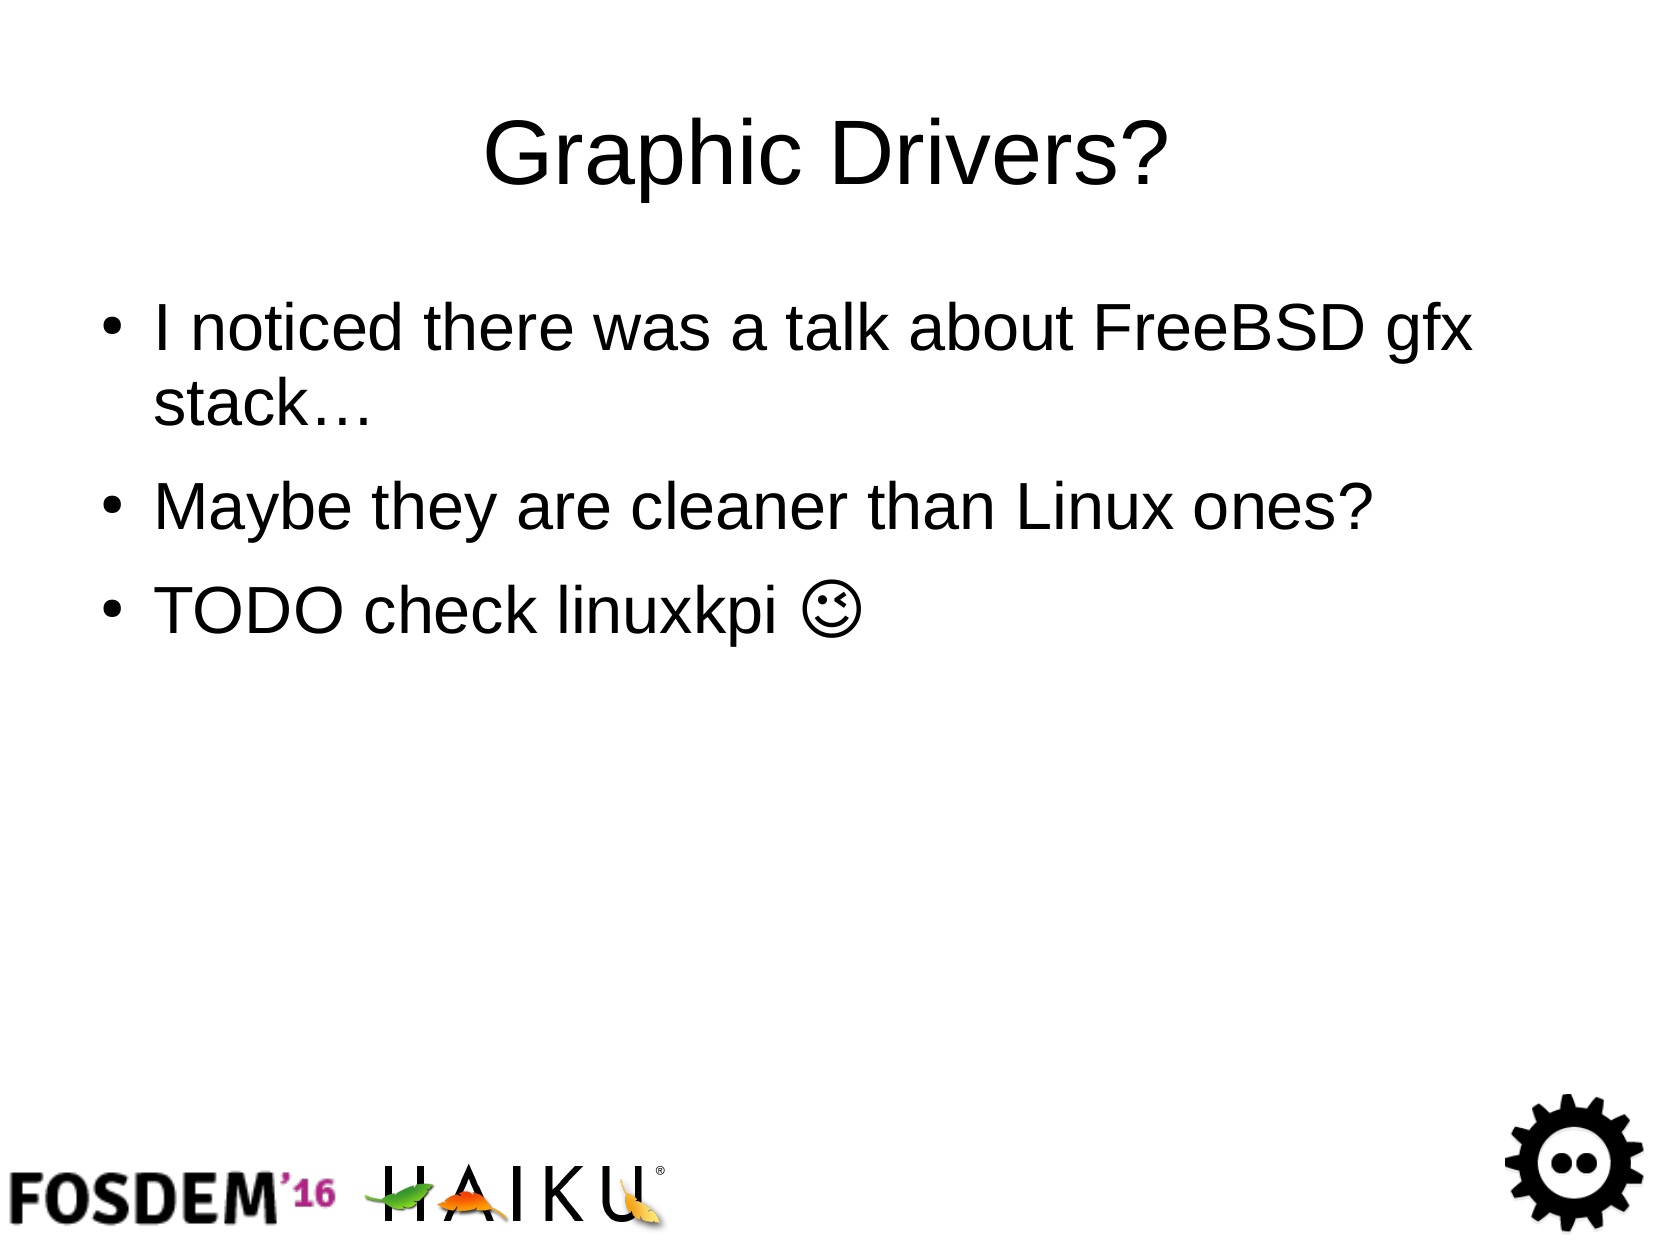

# Graphic Drivers?
I noticed there was a talk about FreeBSD gfx stack…
Maybe they are cleaner than Linux ones?
TODO check linuxkpi 😉